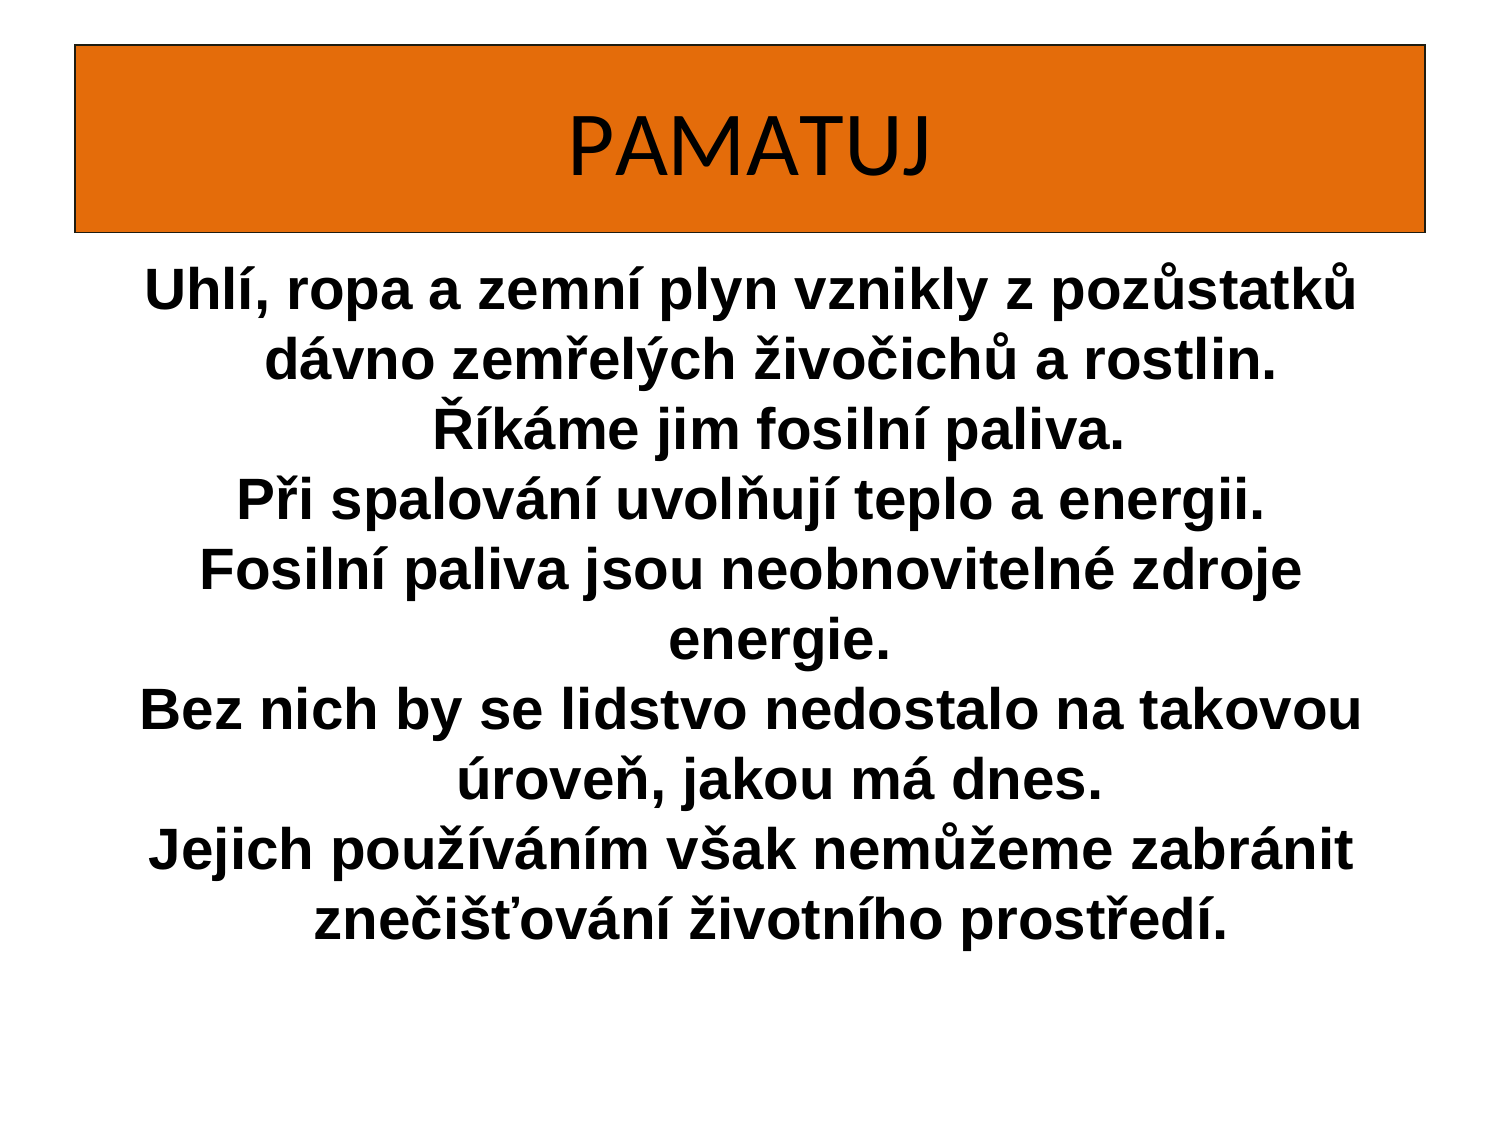

PAMATUJ
Uhlí, ropa a zemní plyn vznikly z pozůstatků dávno zemřelých živočichů a rostlin.
Říkáme jim fosilní paliva.
Při spalování uvolňují teplo a energii.
Fosilní paliva jsou neobnovitelné zdroje energie.
Bez nich by se lidstvo nedostalo na takovou úroveň, jakou má dnes.
Jejich používáním však nemůžeme zabránit znečišťování životního prostředí.